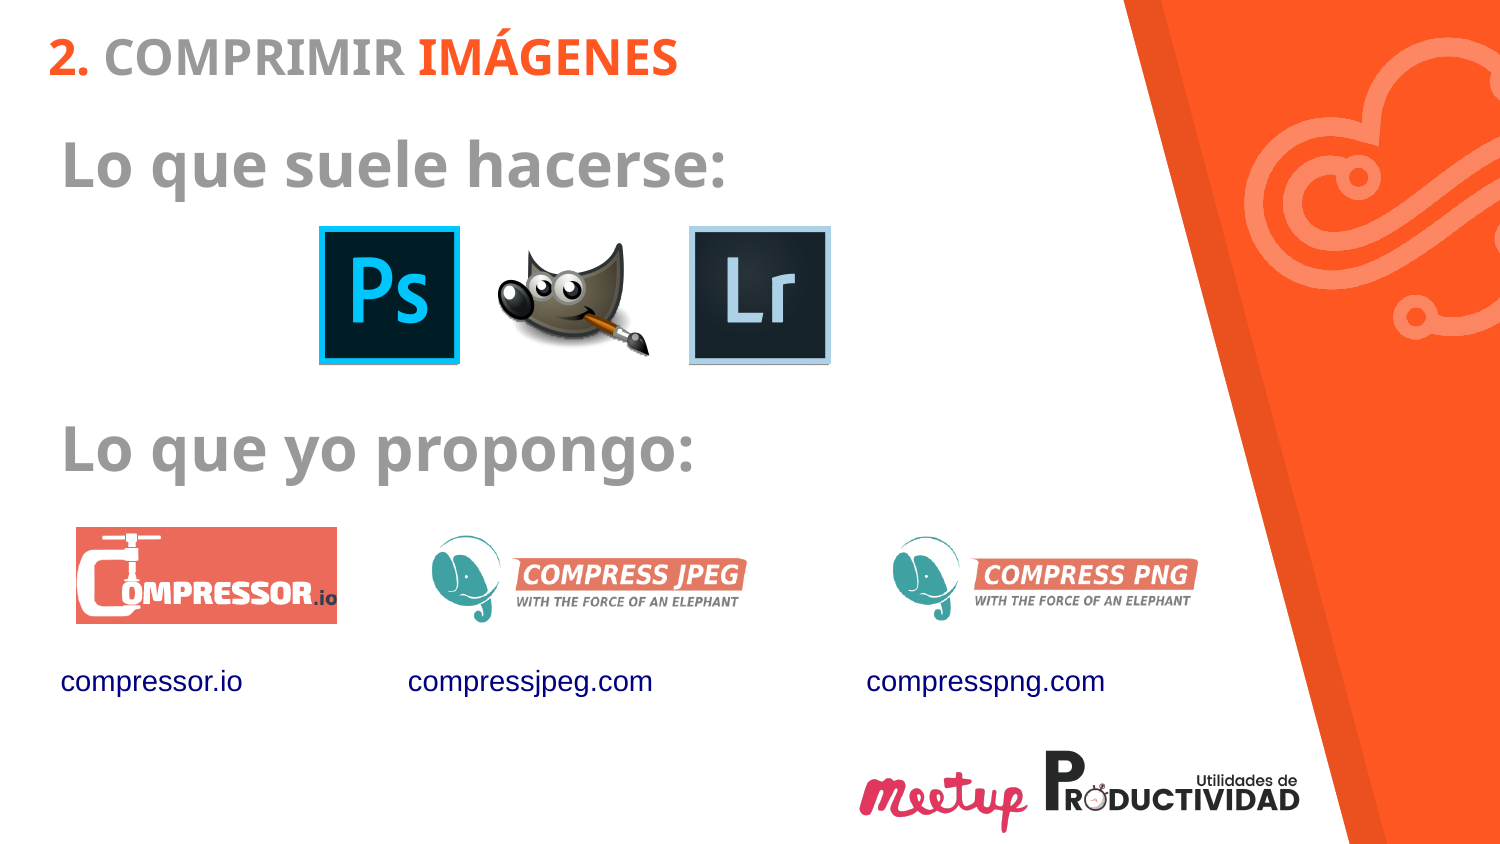

2. COMPRIMIR IMÁGENES
# Lo que suele hacerse:
Lo que yo propongo:
compresspng.com
compressor.io
compressjpeg.com